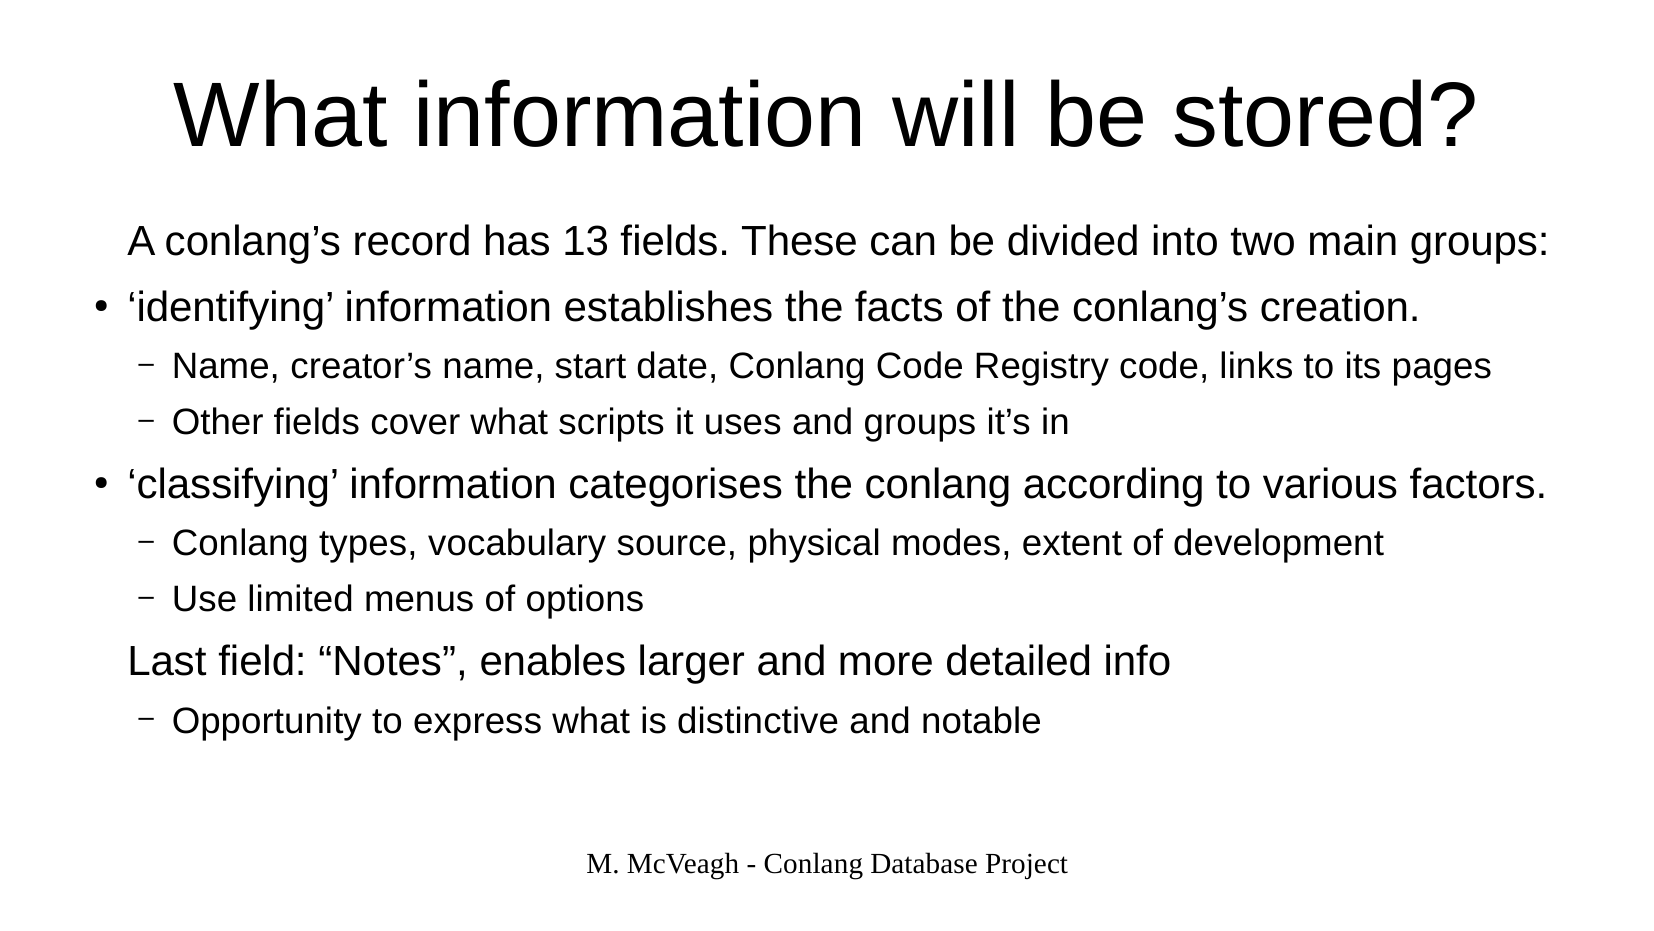

# What information will be stored?
A conlang’s record has 13 fields. These can be divided into two main groups:
‘identifying’ information establishes the facts of the conlang’s creation.
Name, creator’s name, start date, Conlang Code Registry code, links to its pages
Other fields cover what scripts it uses and groups it’s in
‘classifying’ information categorises the conlang according to various factors.
Conlang types, vocabulary source, physical modes, extent of development
Use limited menus of options
Last field: “Notes”, enables larger and more detailed info
Opportunity to express what is distinctive and notable
M. McVeagh - Conlang Database Project